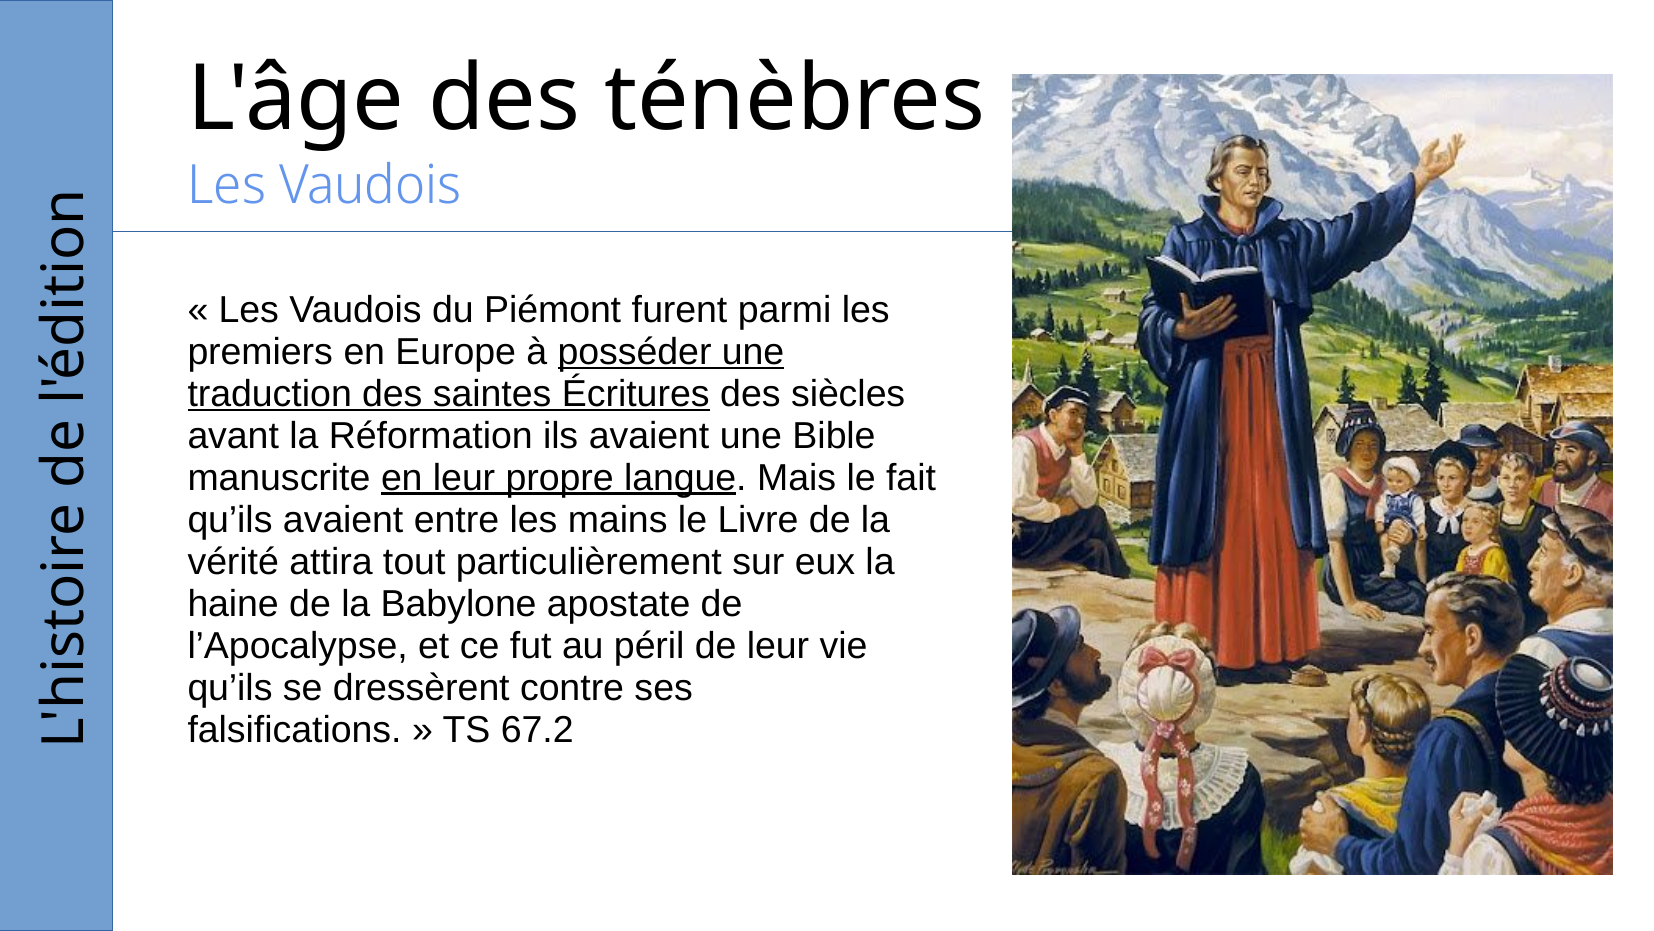

# L'âge des ténèbres
Les Vaudois
« Les Vaudois du Piémont furent parmi les premiers en Europe à posséder une traduction des saintes Écritures des siècles avant la Réformation ils avaient une Bible manuscrite en leur propre langue. Mais le fait qu’ils avaient entre les mains le Livre de la vérité attira tout particulièrement sur eux la haine de la Babylone apostate de l’Apocalypse, et ce fut au péril de leur vie qu’ils se dressèrent contre ses falsifications. » TS 67.2
L'histoire de l'édition